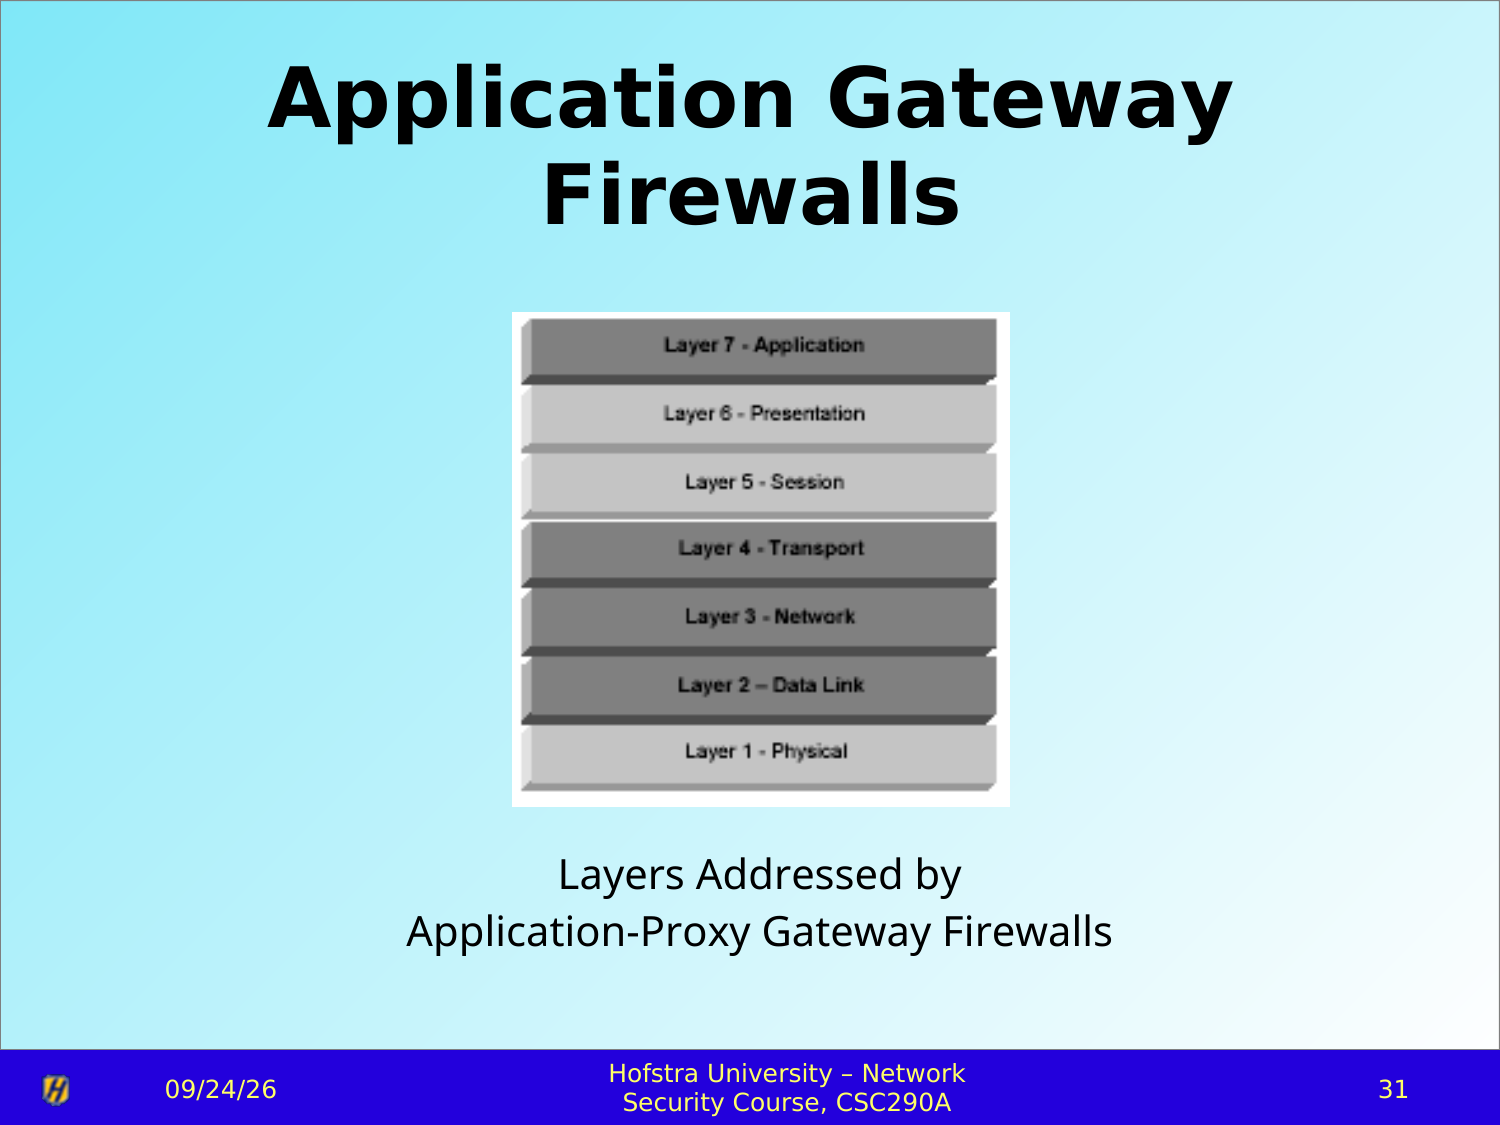

# Application Gateway Firewalls
Layers Addressed by
Application-Proxy Gateway Firewalls
31